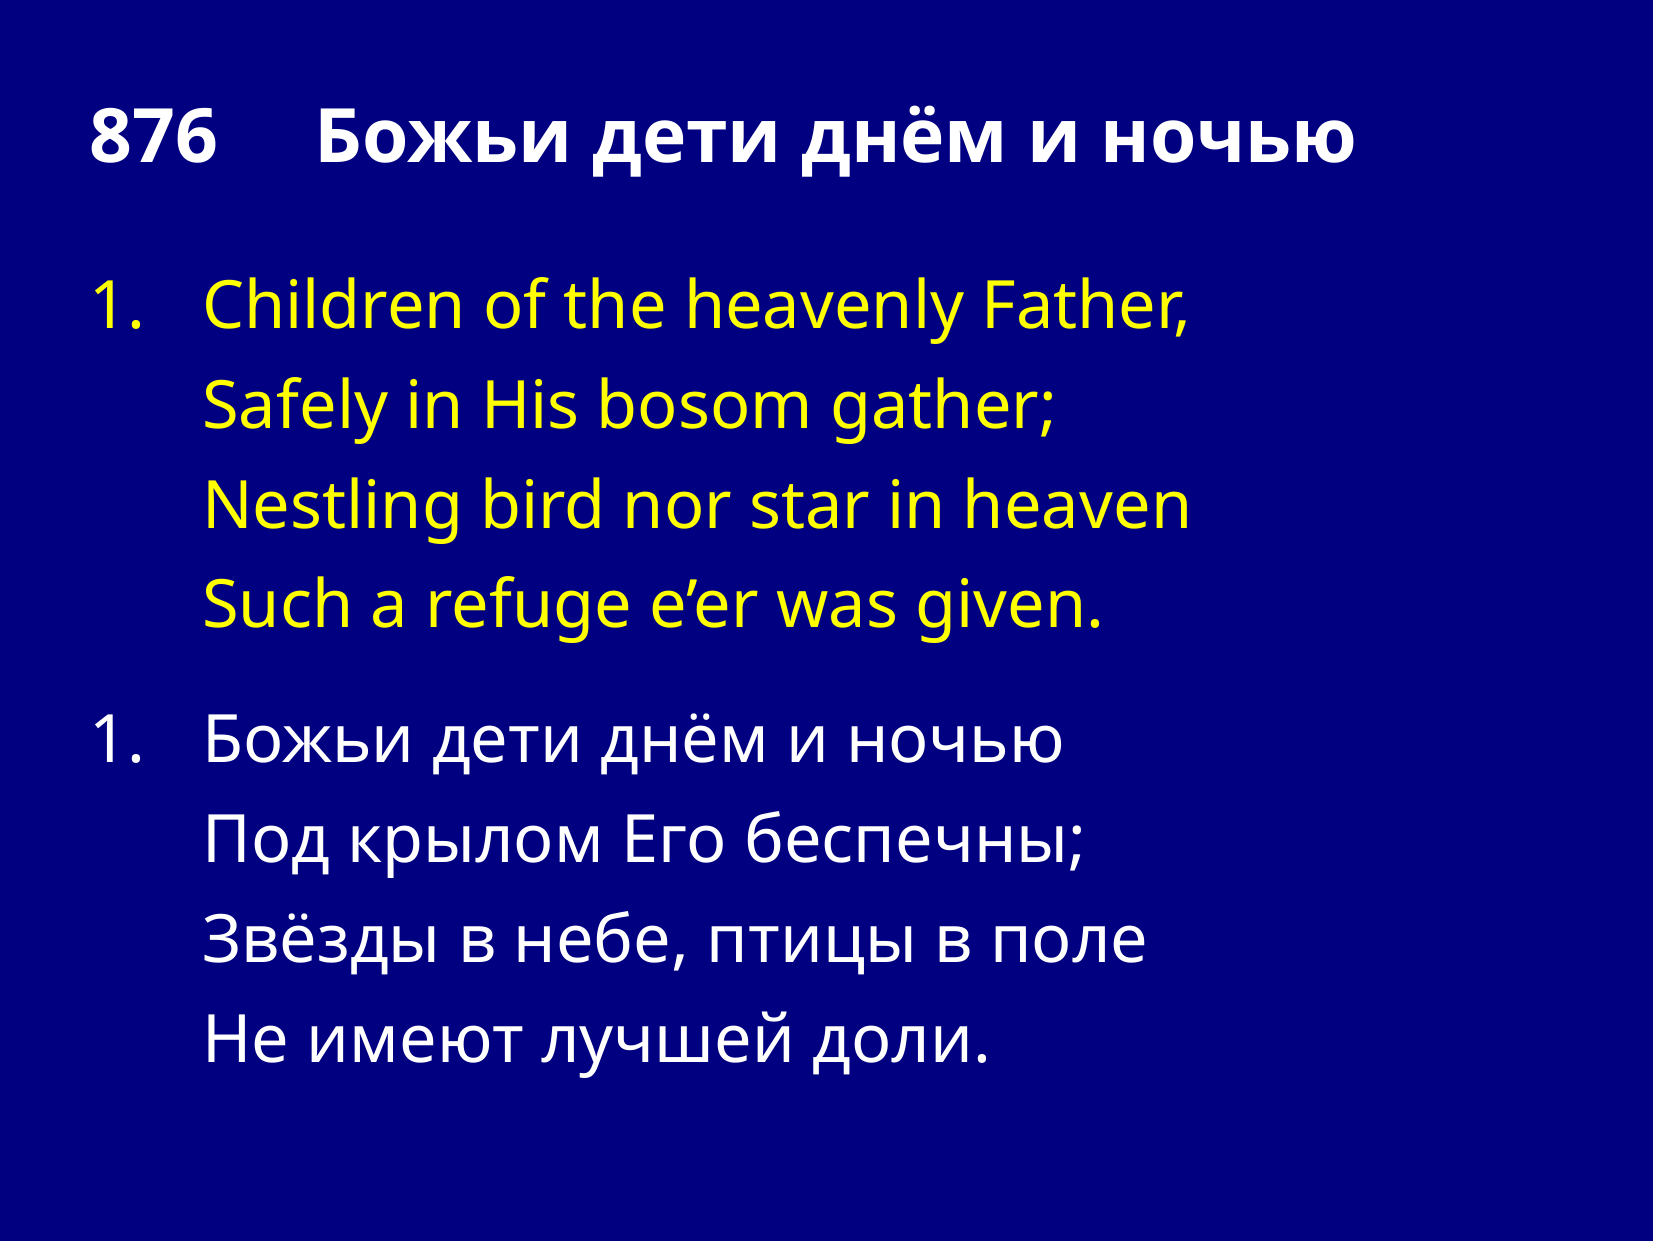

876	Божьи дети днём и ночью
1.	Children of the heavenly Father,
	Safely in His bosom gather;
	Nestling bird nor star in heaven
	Such a refuge e’er was given.
1.	Божьи дети днём и ночью
	Под крылом Его беспечны;
	Звёзды в небе, птицы в поле
	Не имеют лучшей доли.